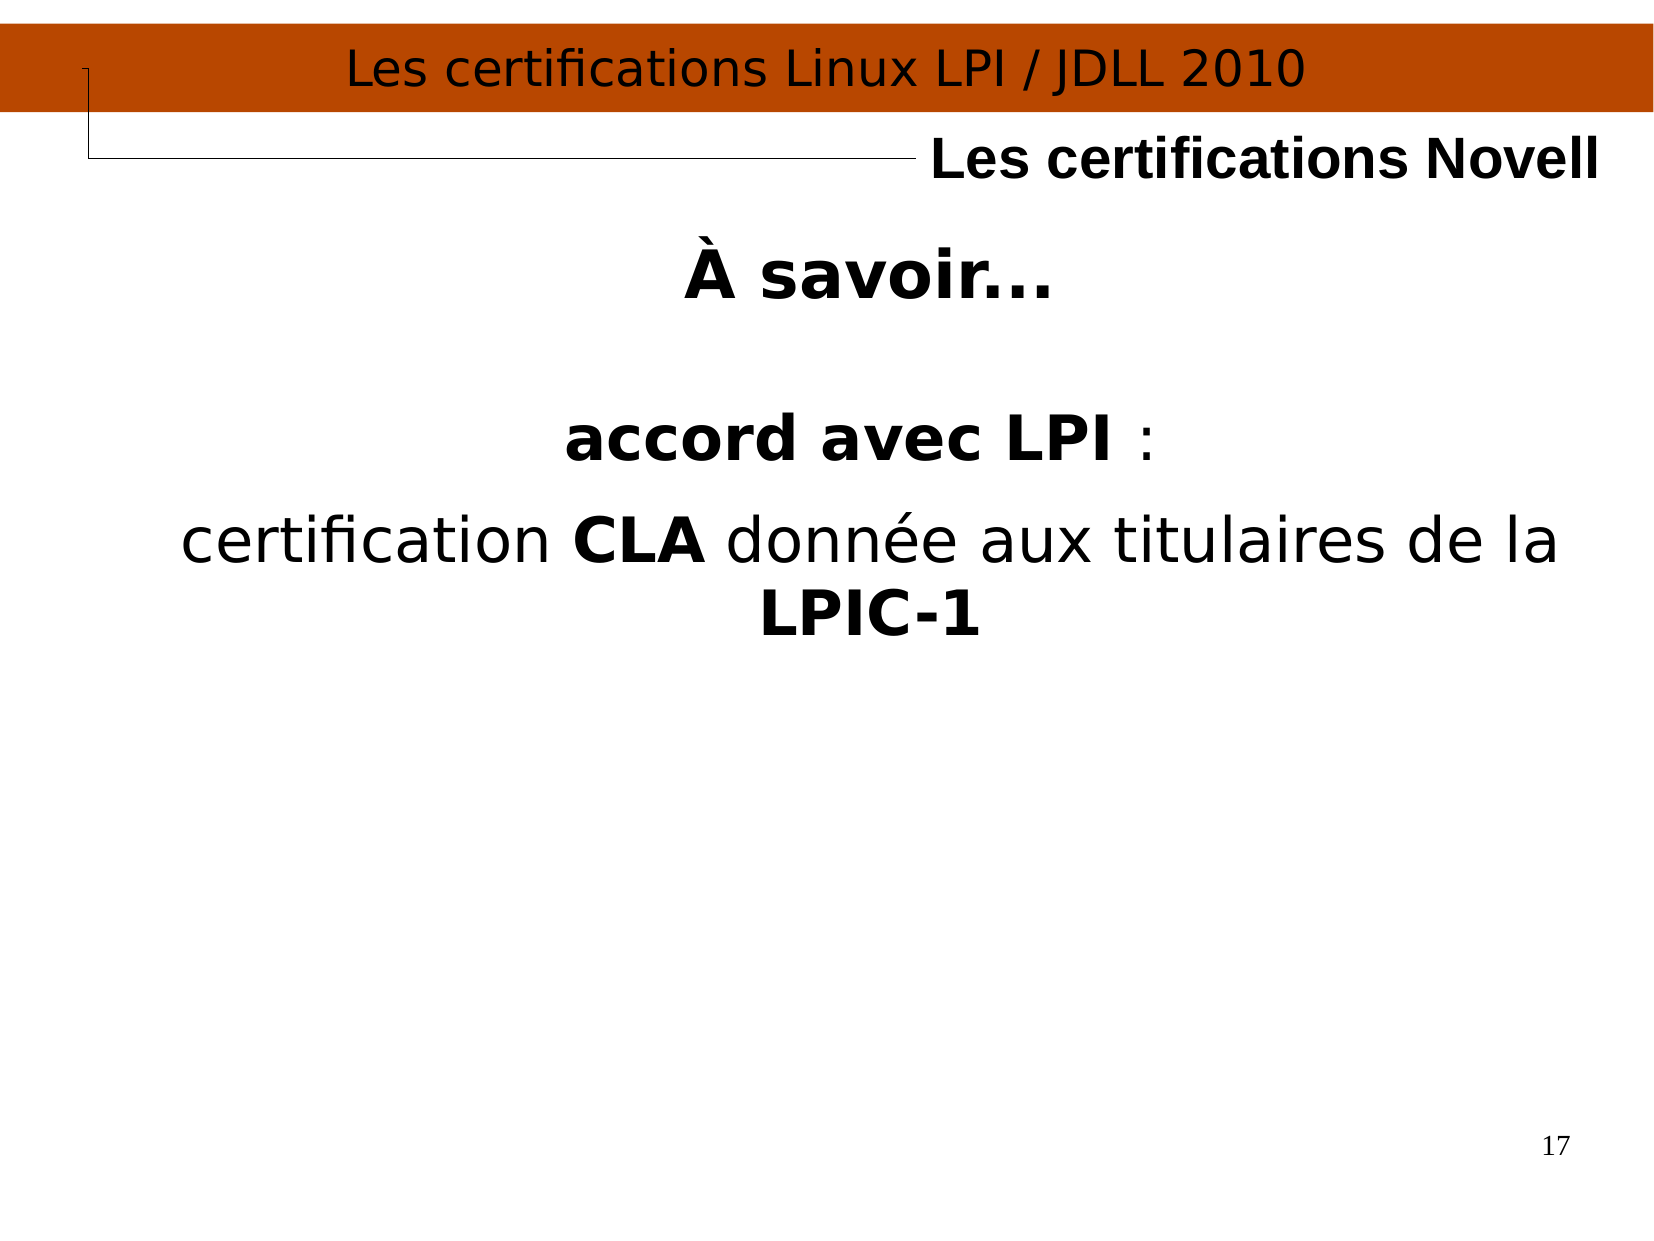

# Les certifications Linux LPI / JDLL 2010
Les certifications Novell
À savoir...
accord avec LPI :
certification CLA donnée aux titulaires de la LPIC-1
17